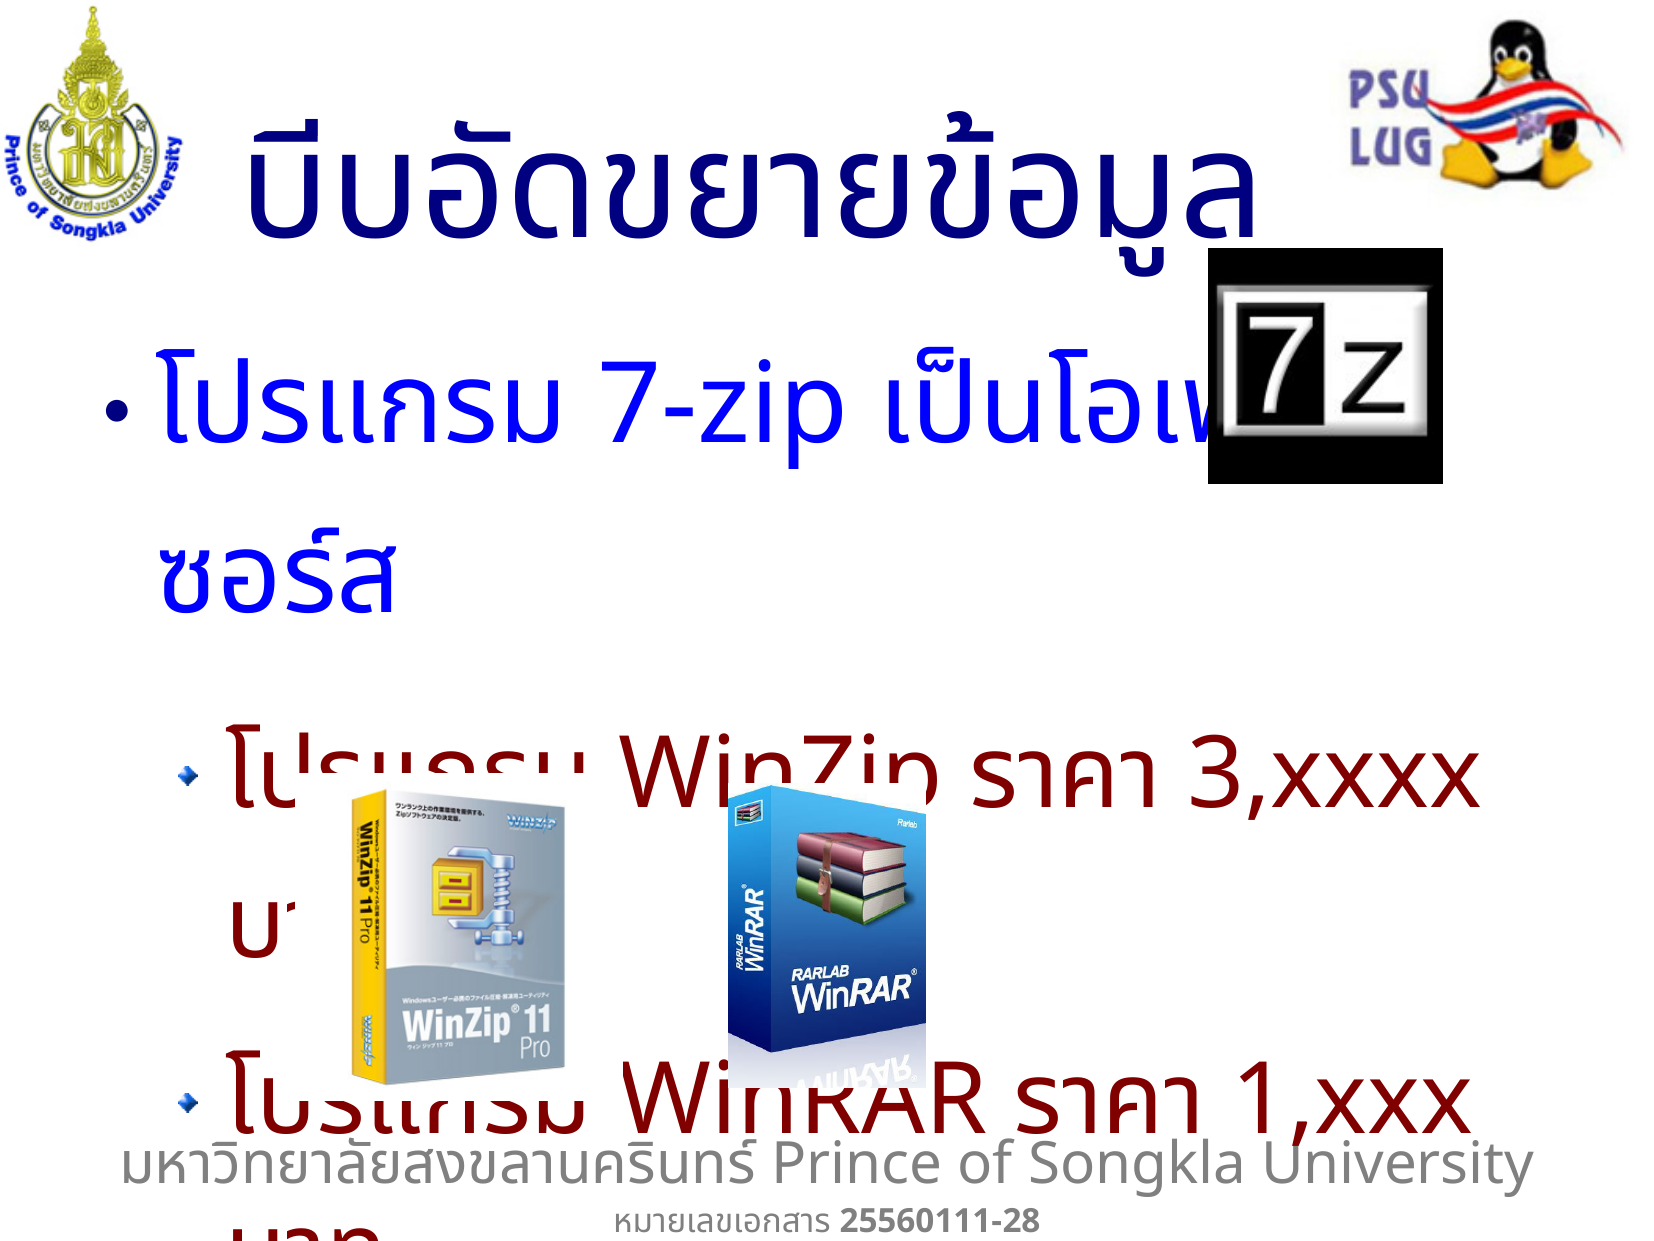

# บีบอัดขยายข้อมูล
โปรแกรม 7-zip เป็นโอเพนซอร์ส
โปรแกรม WinZip ราคา 3,xxxx บาท
โปรแกรม WinRAR ราคา 1,xxx บาท